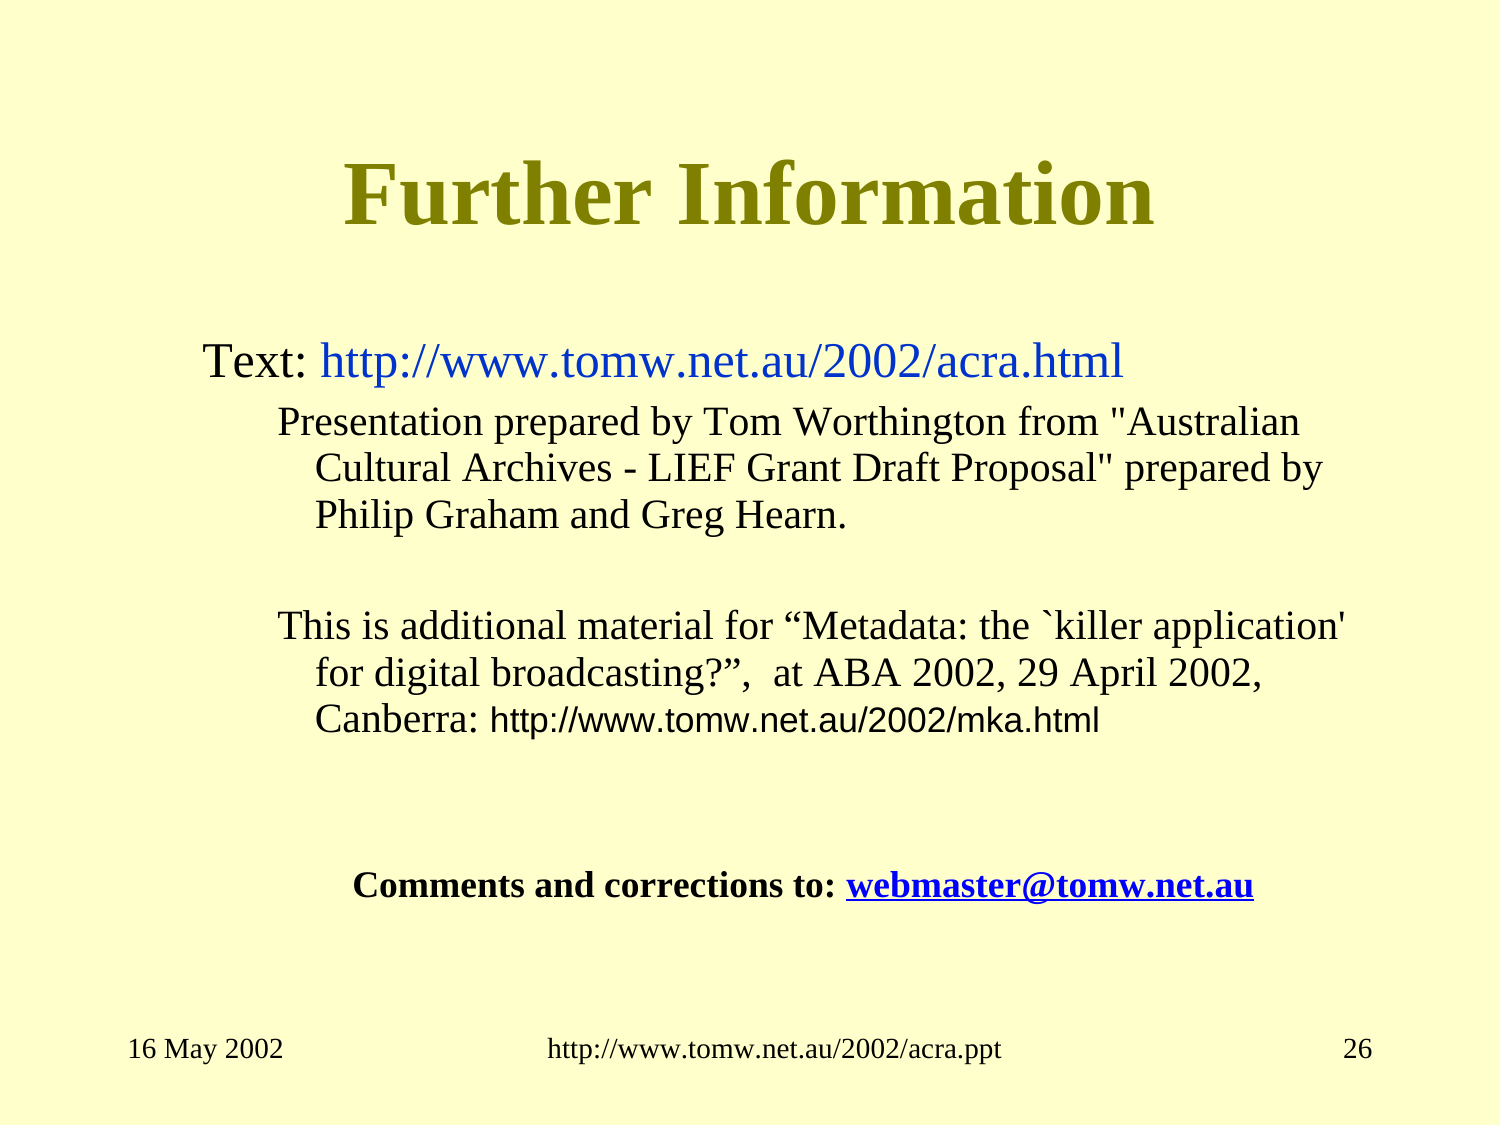

# Further Information
Text: http://www.tomw.net.au/2002/acra.html
Presentation prepared by Tom Worthington from "Australian Cultural Archives - LIEF Grant Draft Proposal" prepared by Philip Graham and Greg Hearn.
This is additional material for “Metadata: the `killer application' for digital broadcasting?”, at ABA 2002, 29 April 2002, Canberra: http://www.tomw.net.au/2002/mka.html
Comments and corrections to: webmaster@tomw.net.au
16 May 2002
http://www.tomw.net.au/2002/acra.ppt
26